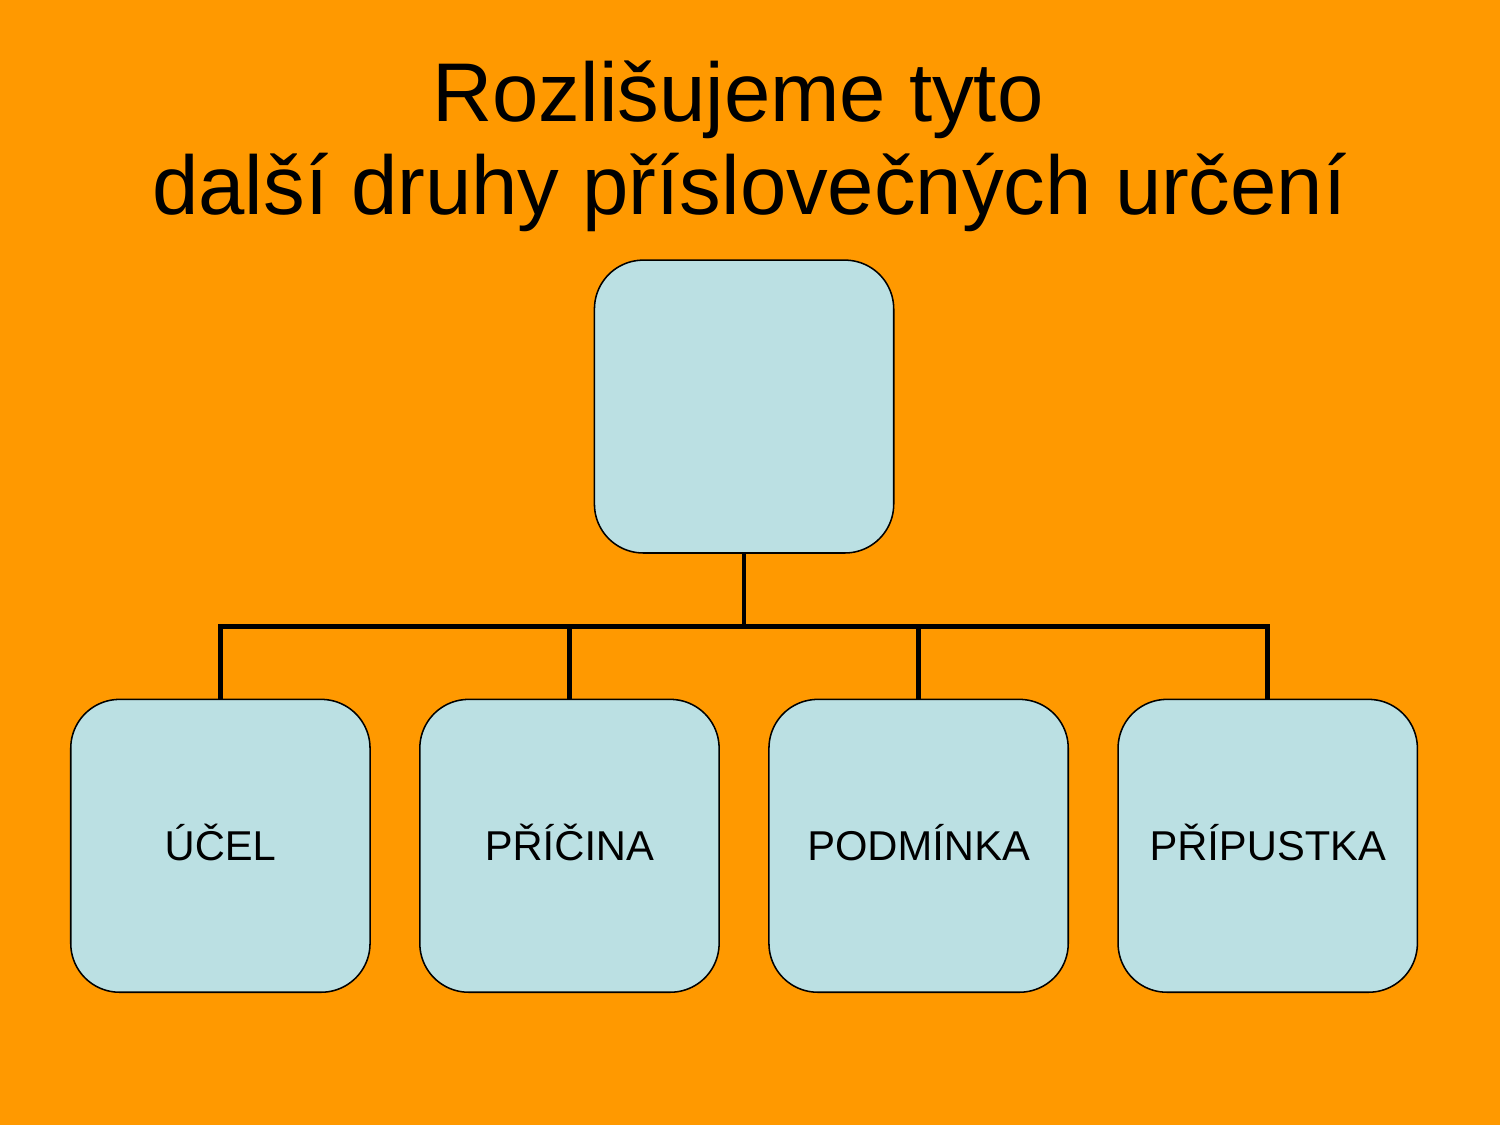

# Rozlišujeme tyto další druhy příslovečných určení
ÚČEL
PŘÍČINA
PODMÍNKA
PŘÍPUSTKA